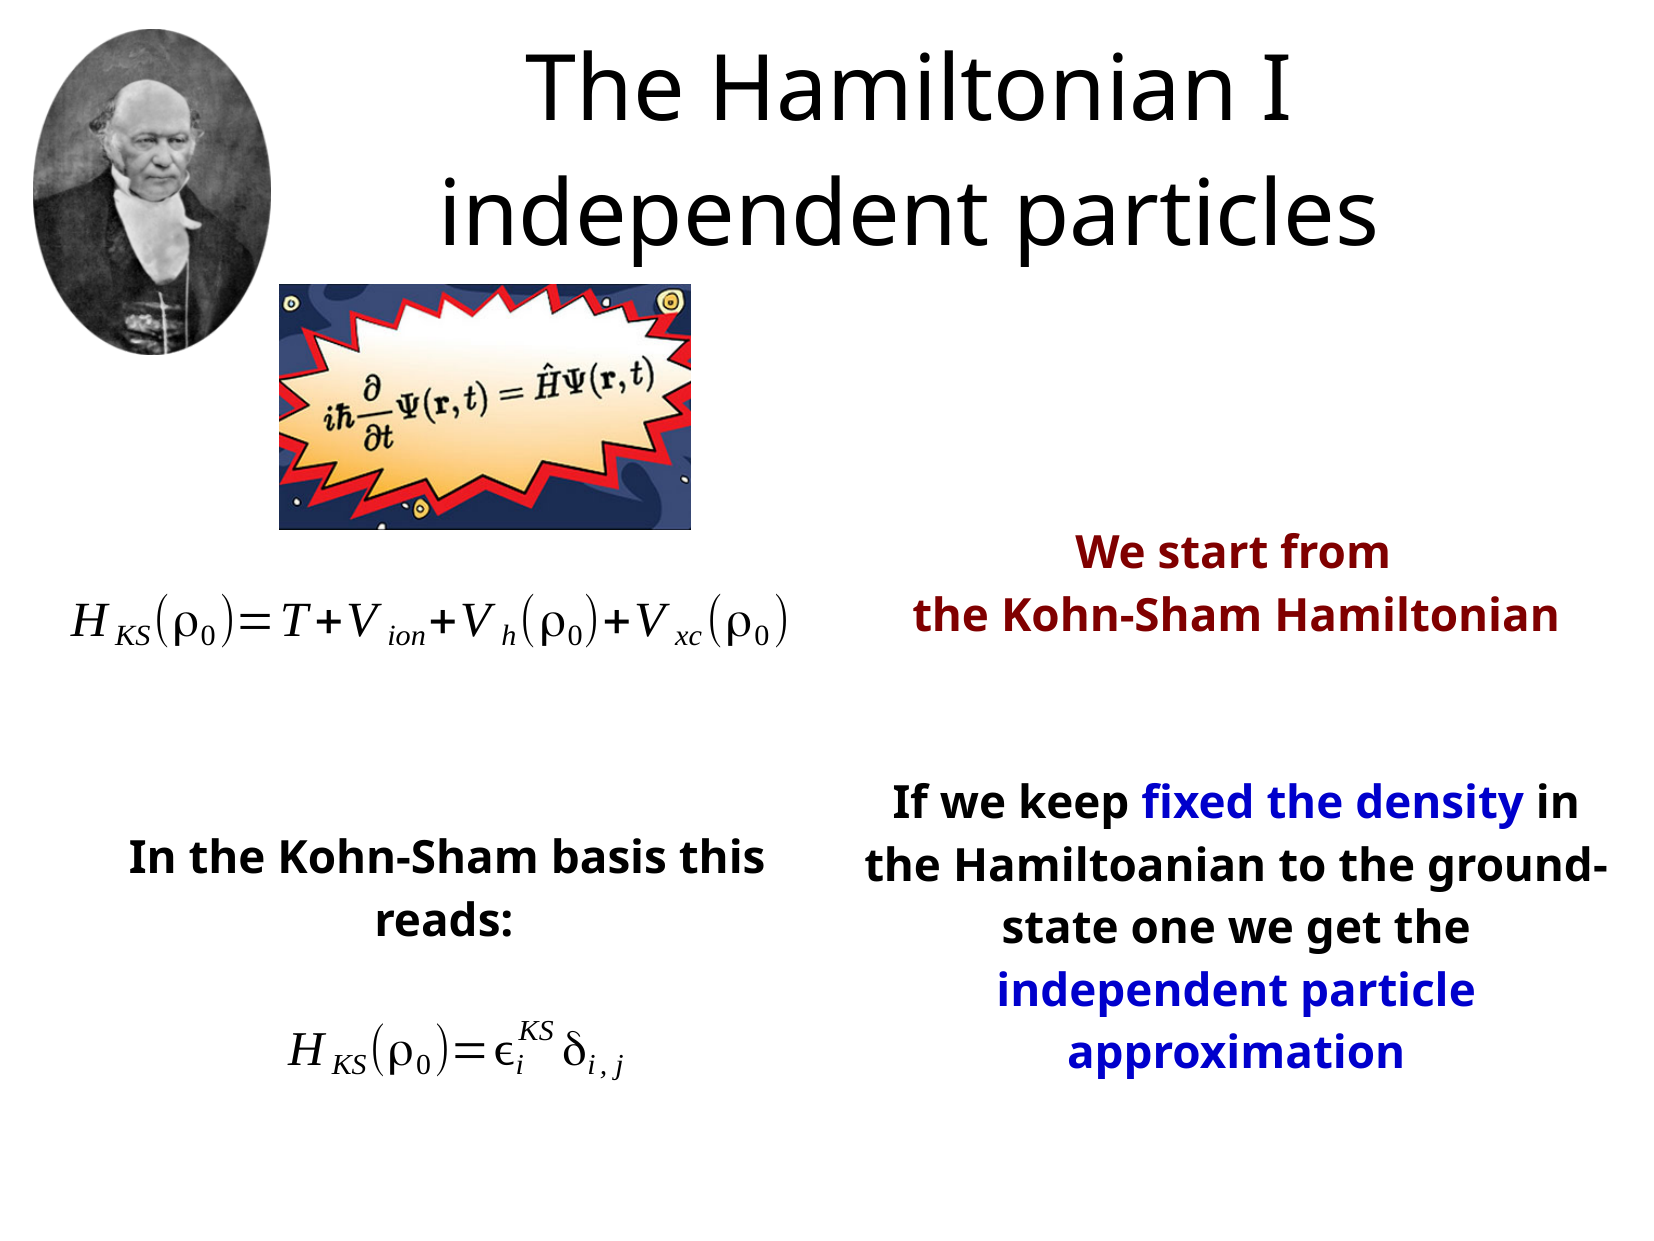

# The Hamiltonian I independent particles
We start from
the Kohn-Sham Hamiltonian
If we keep fixed the density in the Hamiltoanian to the ground-state one we get the independent particle approximation
In the Kohn-Sham basis this reads: